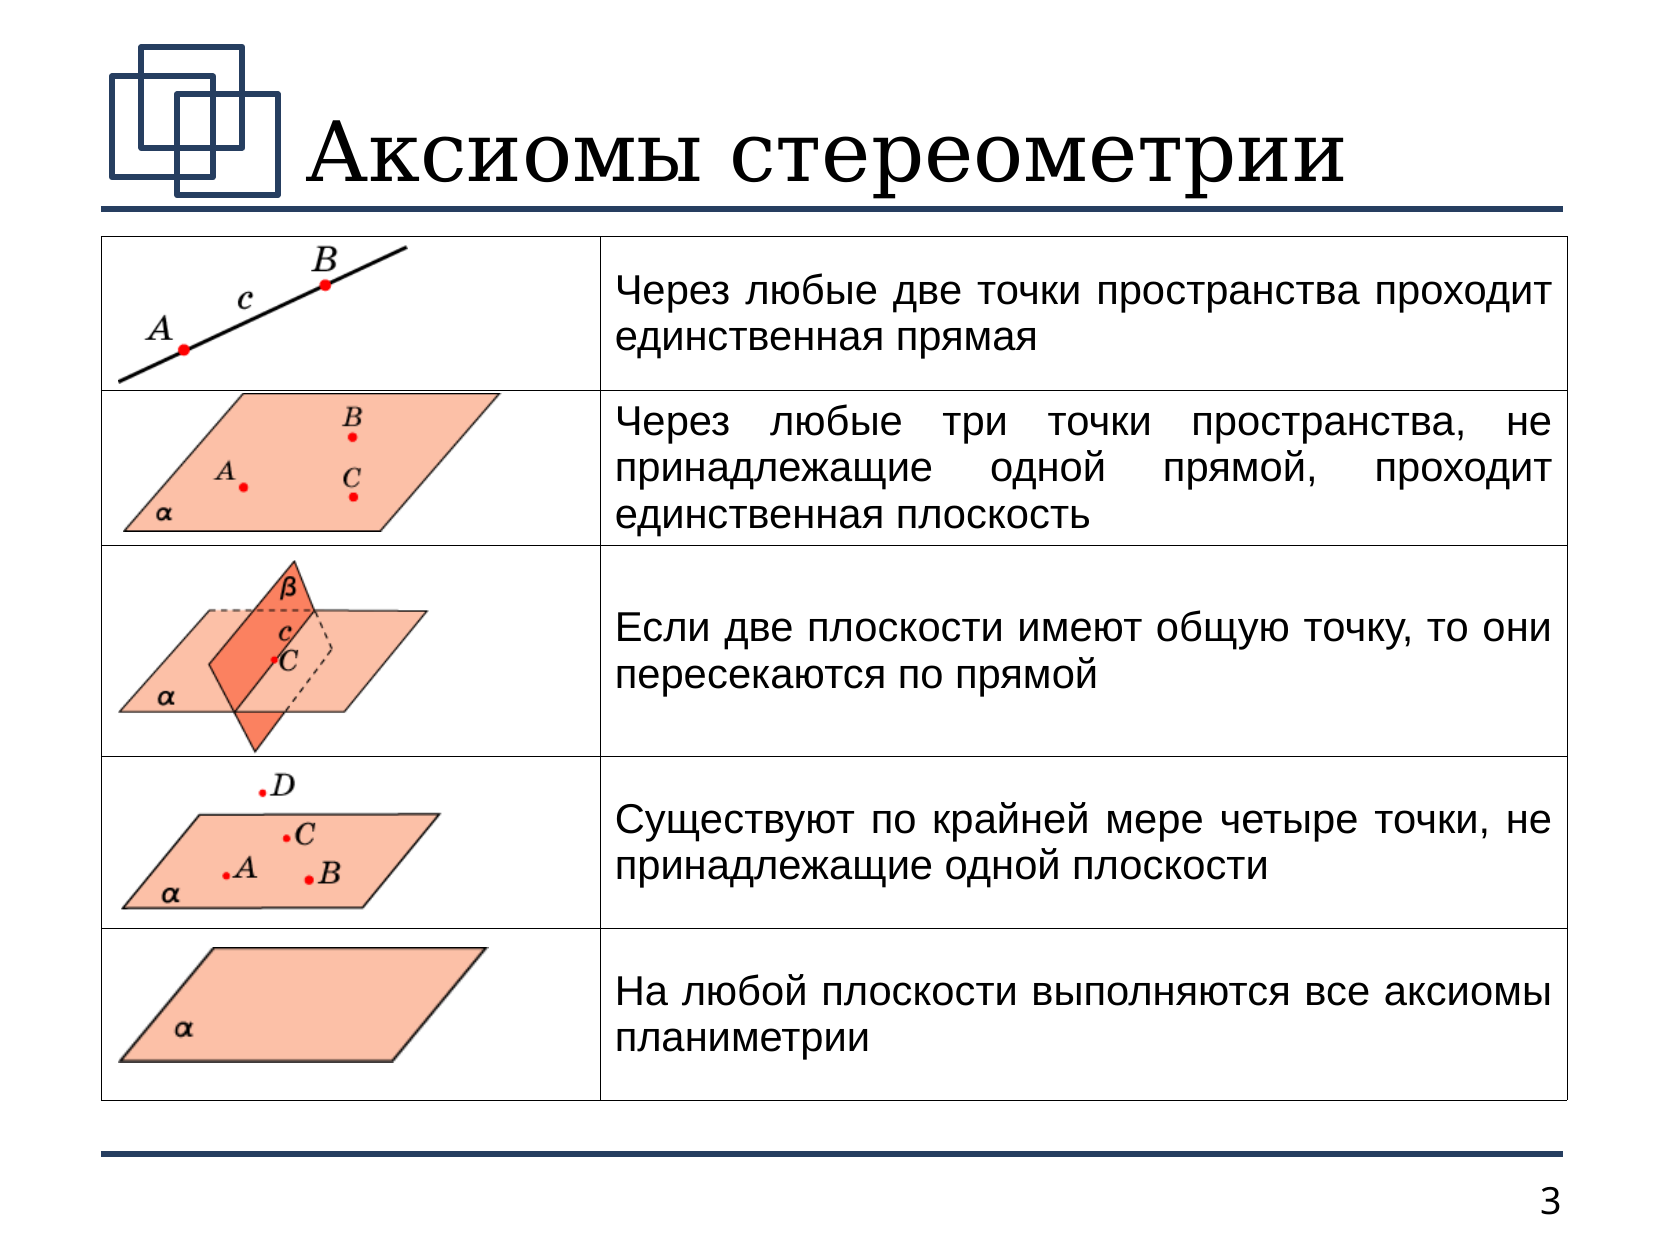

# Аксиомы стереометрии
| | Через любые две точки пространства проходит единственная прямая |
| --- | --- |
| | Через любые три точки пространства, не принадлежащие одной прямой, проходит единственная плоскость |
| | Если две плоскости имеют общую точку, то они пересекаются по прямой |
| | Существуют по крайней мере четыре точки, не принадлежащие одной плоскости |
| | На любой плоскости выполняются все аксиомы планиметрии |